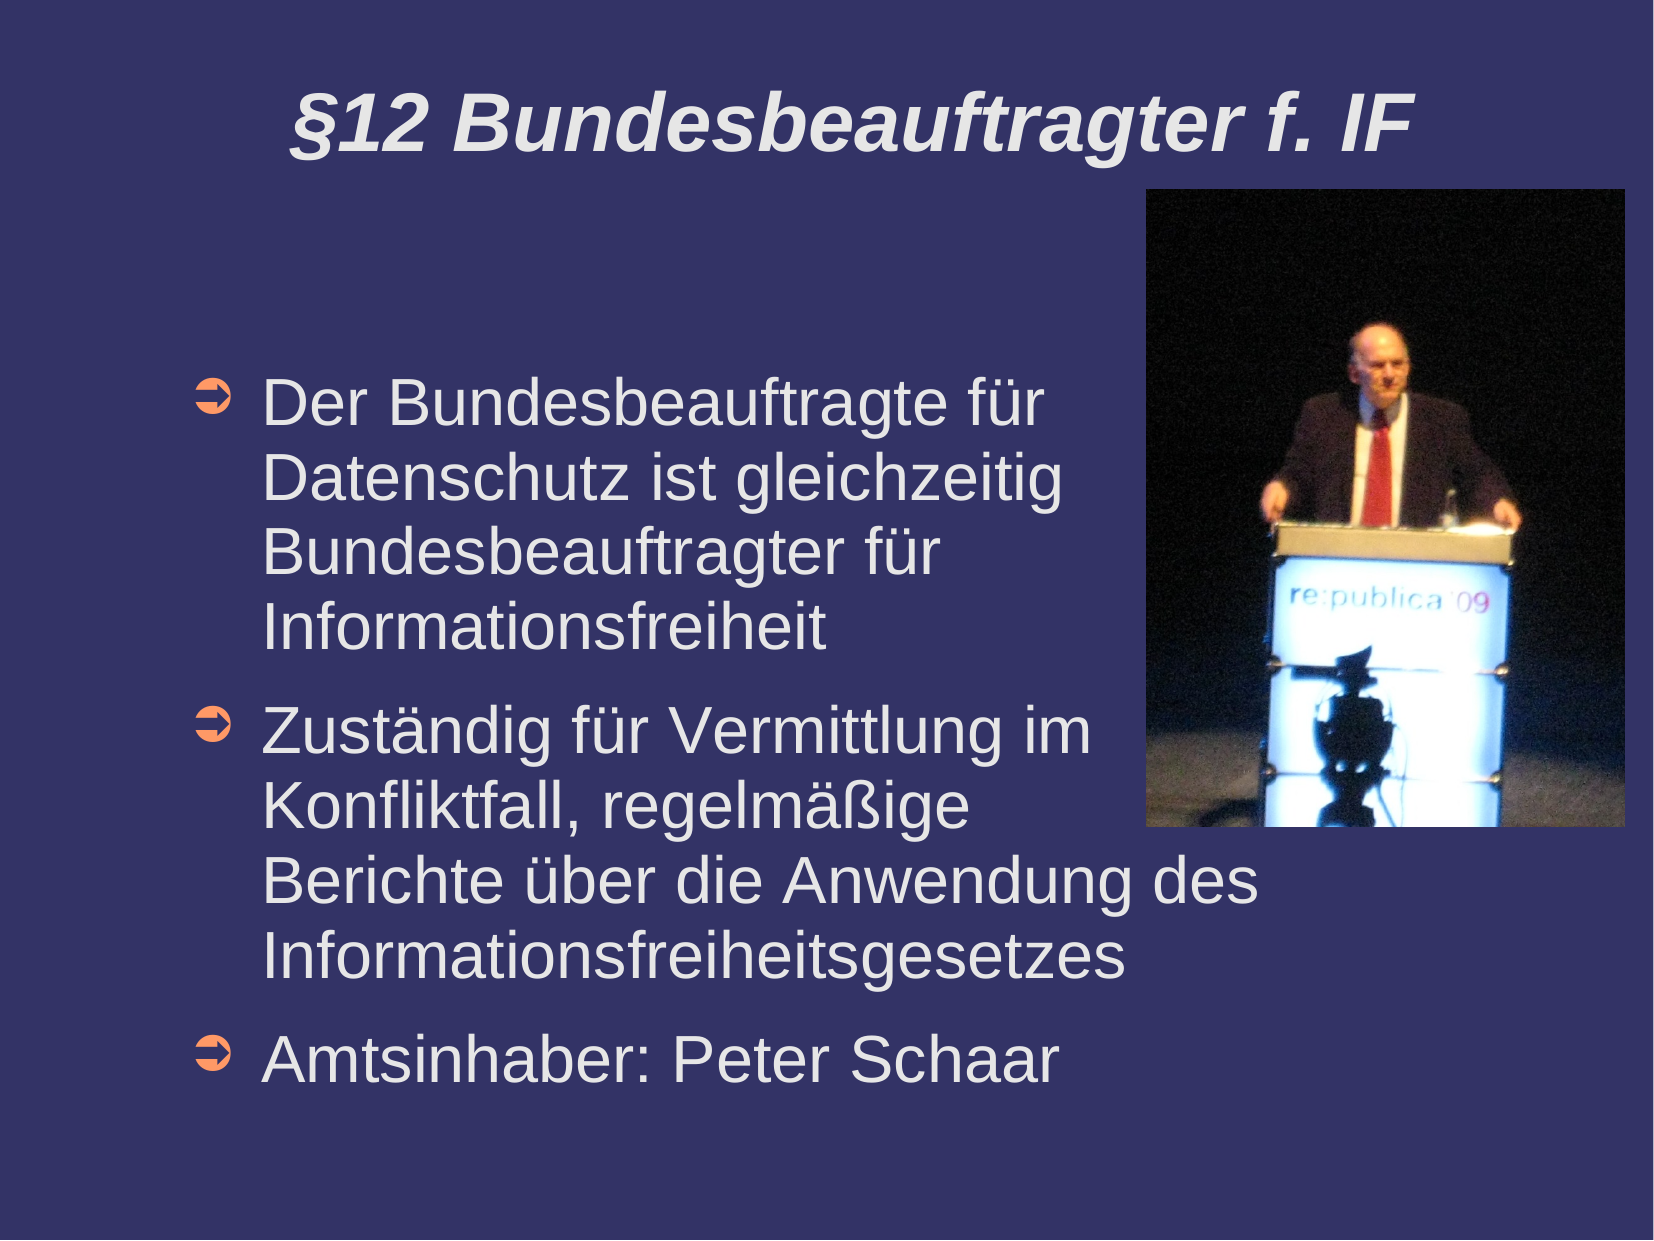

# §12 Bundesbeauftragter f. IF
Der Bundesbeauftragte für
Datenschutz ist gleichzeitig Bundesbeauftragter für
Informationsfreiheit
Zuständig für Vermittlung im
Konfliktfall, regelmäßige
Berichte über die Anwendung des Informationsfreiheitsgesetzes
Amtsinhaber: Peter Schaar